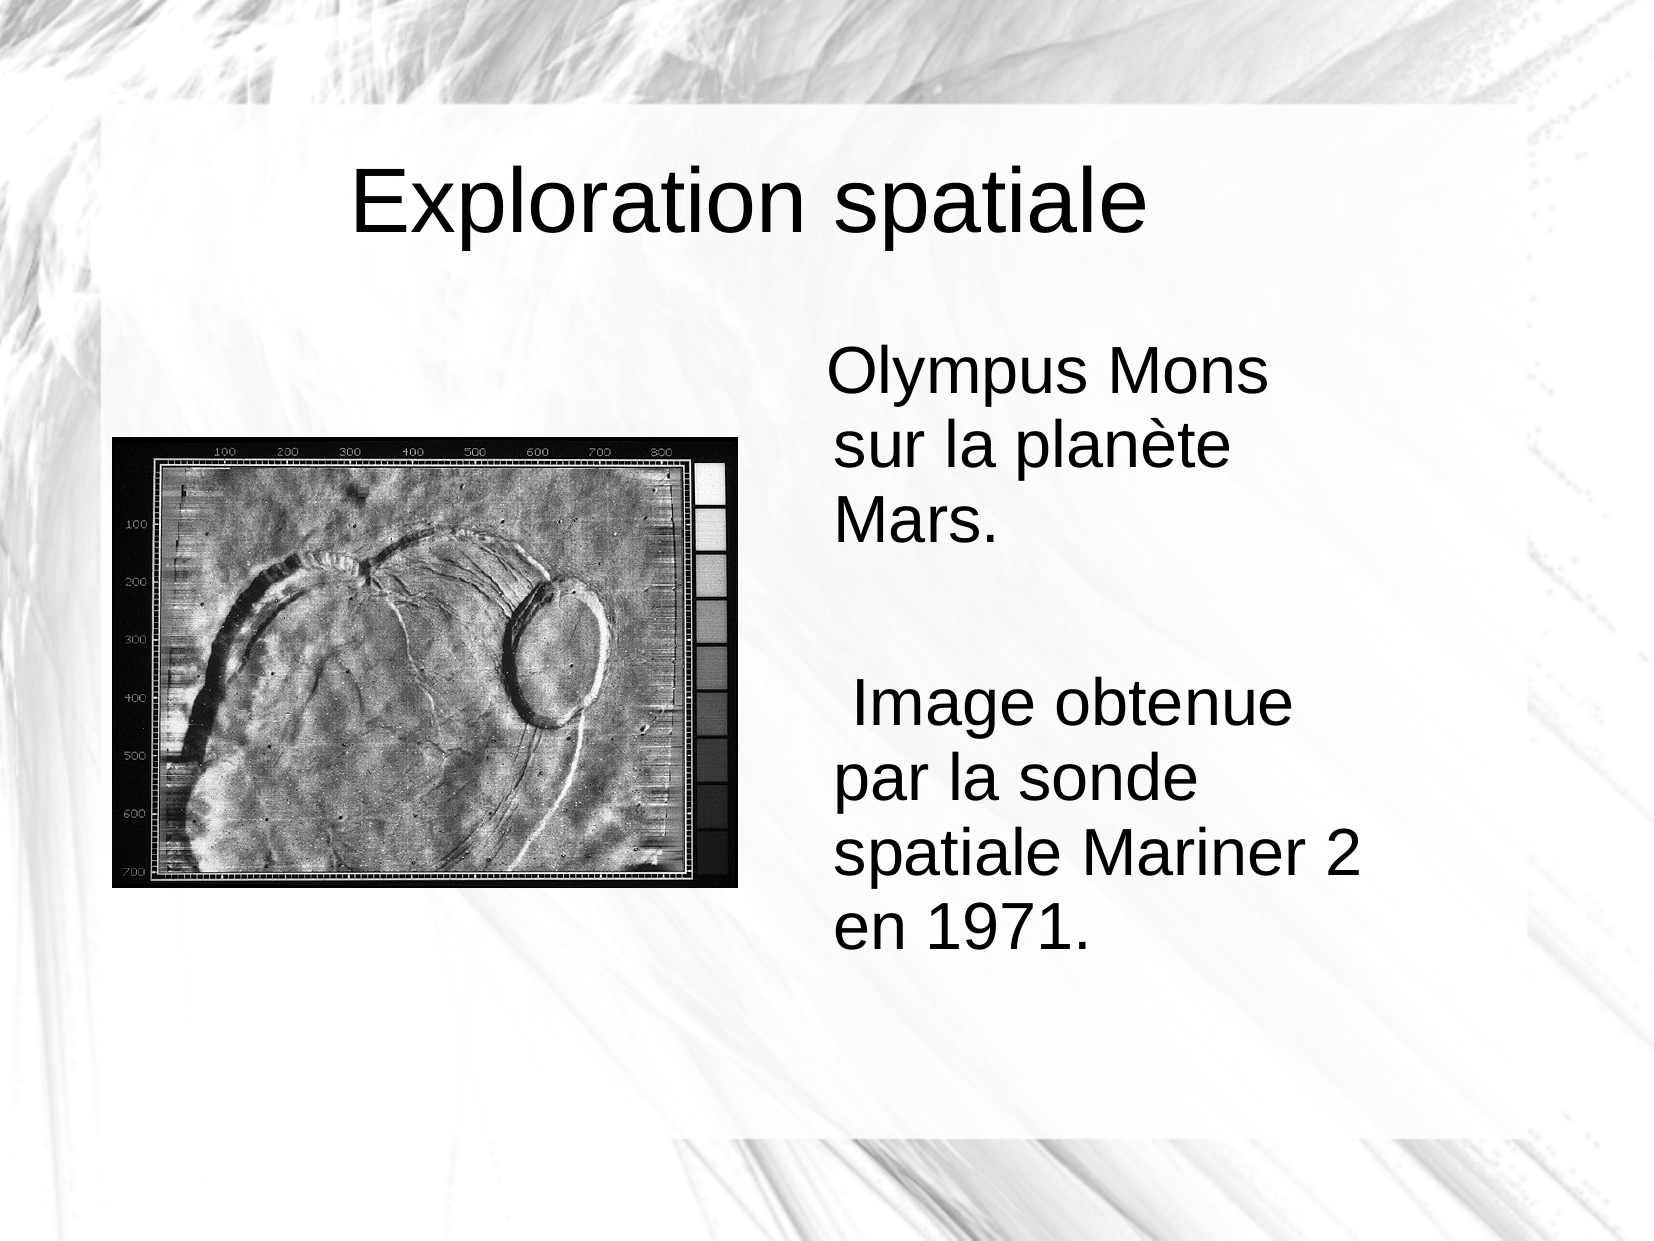

# Exploration spatiale
 Olympus Mons sur la planète Mars.
 Image obtenue par la sonde spatiale Mariner 2 en 1971.